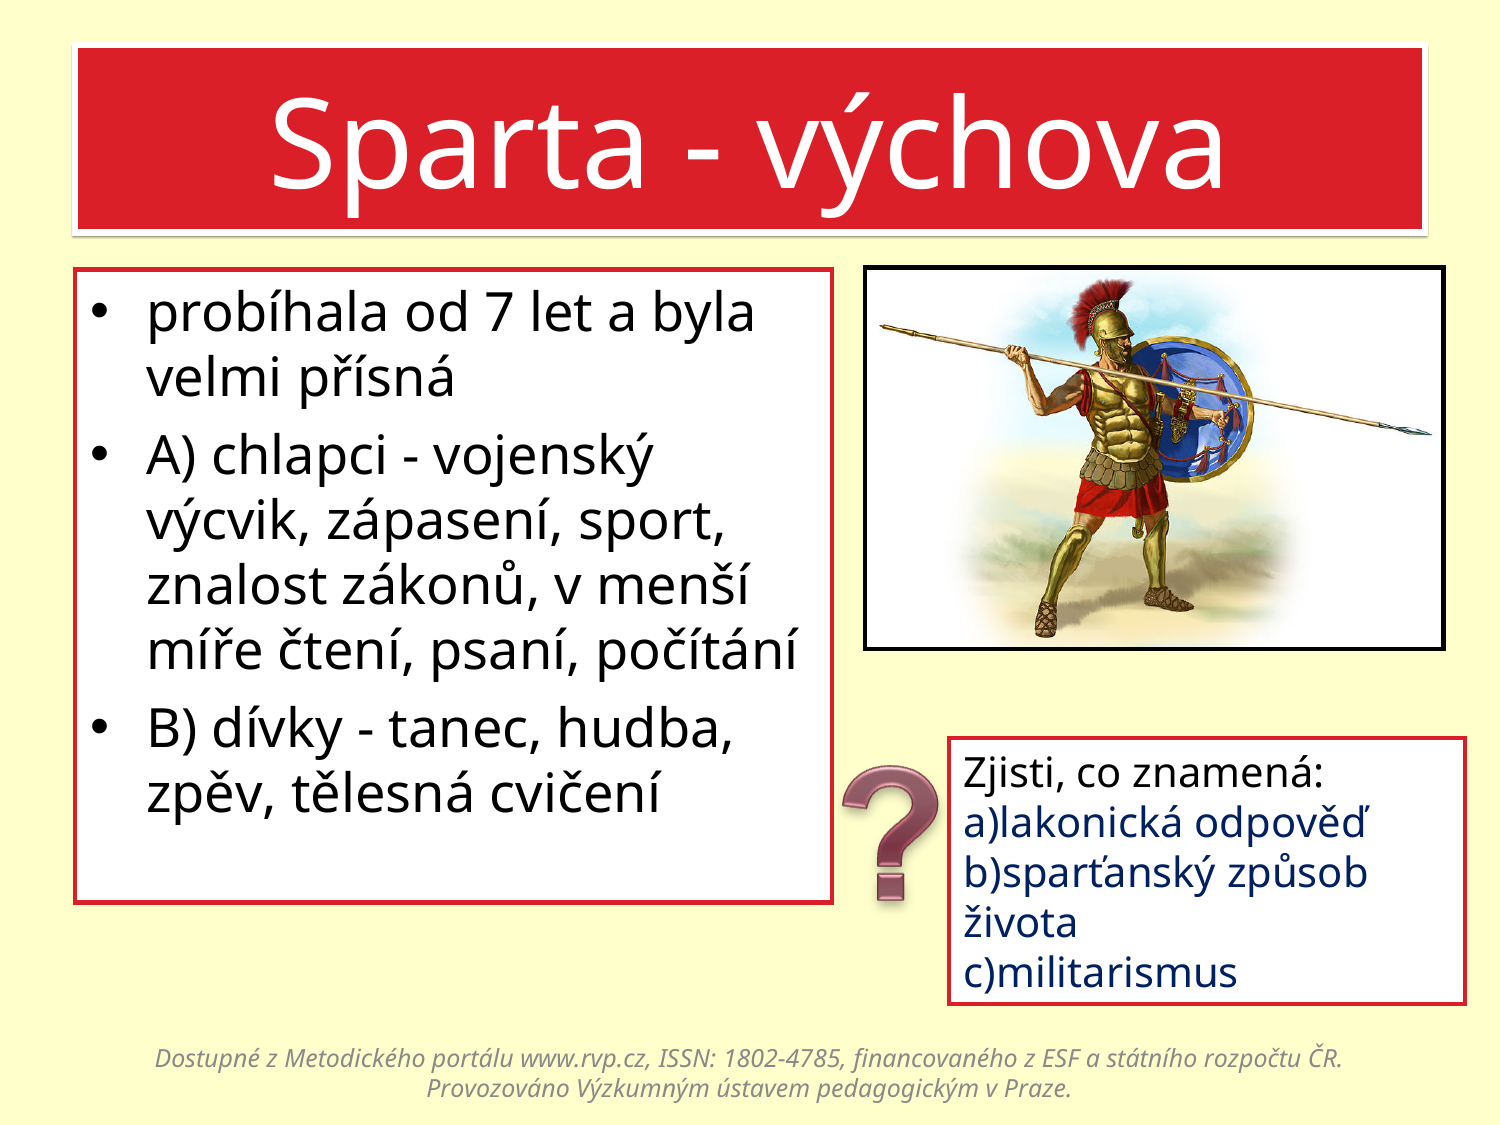

Sparta - výchova
# probíhala od 7 let a byla velmi přísná
A) chlapci - vojenský výcvik, zápasení, sport, znalost zákonů, v menší míře čtení, psaní, počítání
B) dívky - tanec, hudba, zpěv, tělesná cvičení
Zjisti, co znamená:
lakonická odpověď
sparťanský způsob života
militarismus
Dostupné z Metodického portálu www.rvp.cz, ISSN: 1802-4785, financovaného z ESF a státního rozpočtu ČR. Provozováno Výzkumným ústavem pedagogickým v Praze.